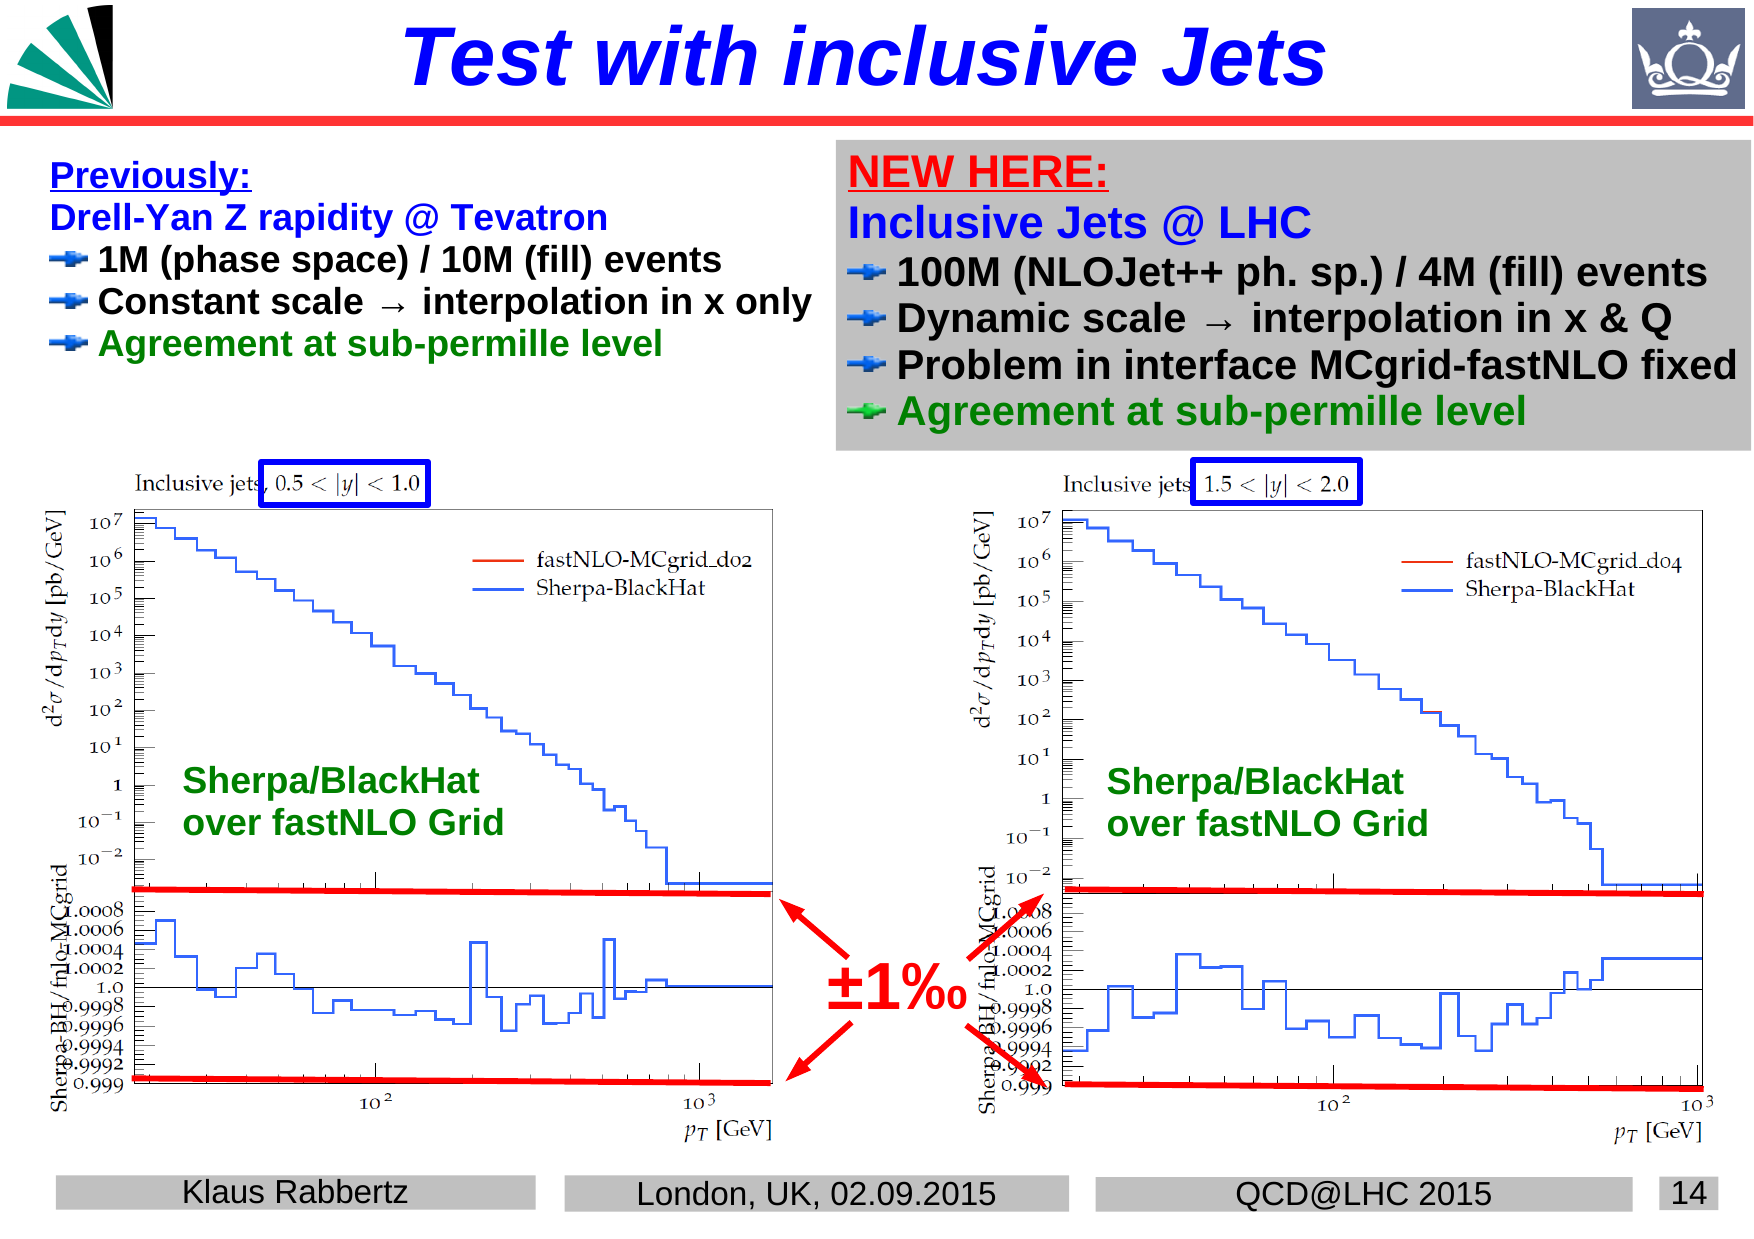

# Test with inclusive Jets
NEW HERE:
Inclusive Jets @ LHC
 100M (NLOJet++ ph. sp.) / 4M (fill) events
 Dynamic scale → interpolation in x & Q
 Problem in interface MCgrid-fastNLO fixed
 Agreement at sub-permille level
Previously:
Drell-Yan Z rapidity @ Tevatron
 1M (phase space) / 10M (fill) events
 Constant scale → interpolation in x only
 Agreement at sub-permille level
Sherpa/BlackHat
over fastNLO Grid
Sherpa/BlackHat
over fastNLO Grid
±1‰